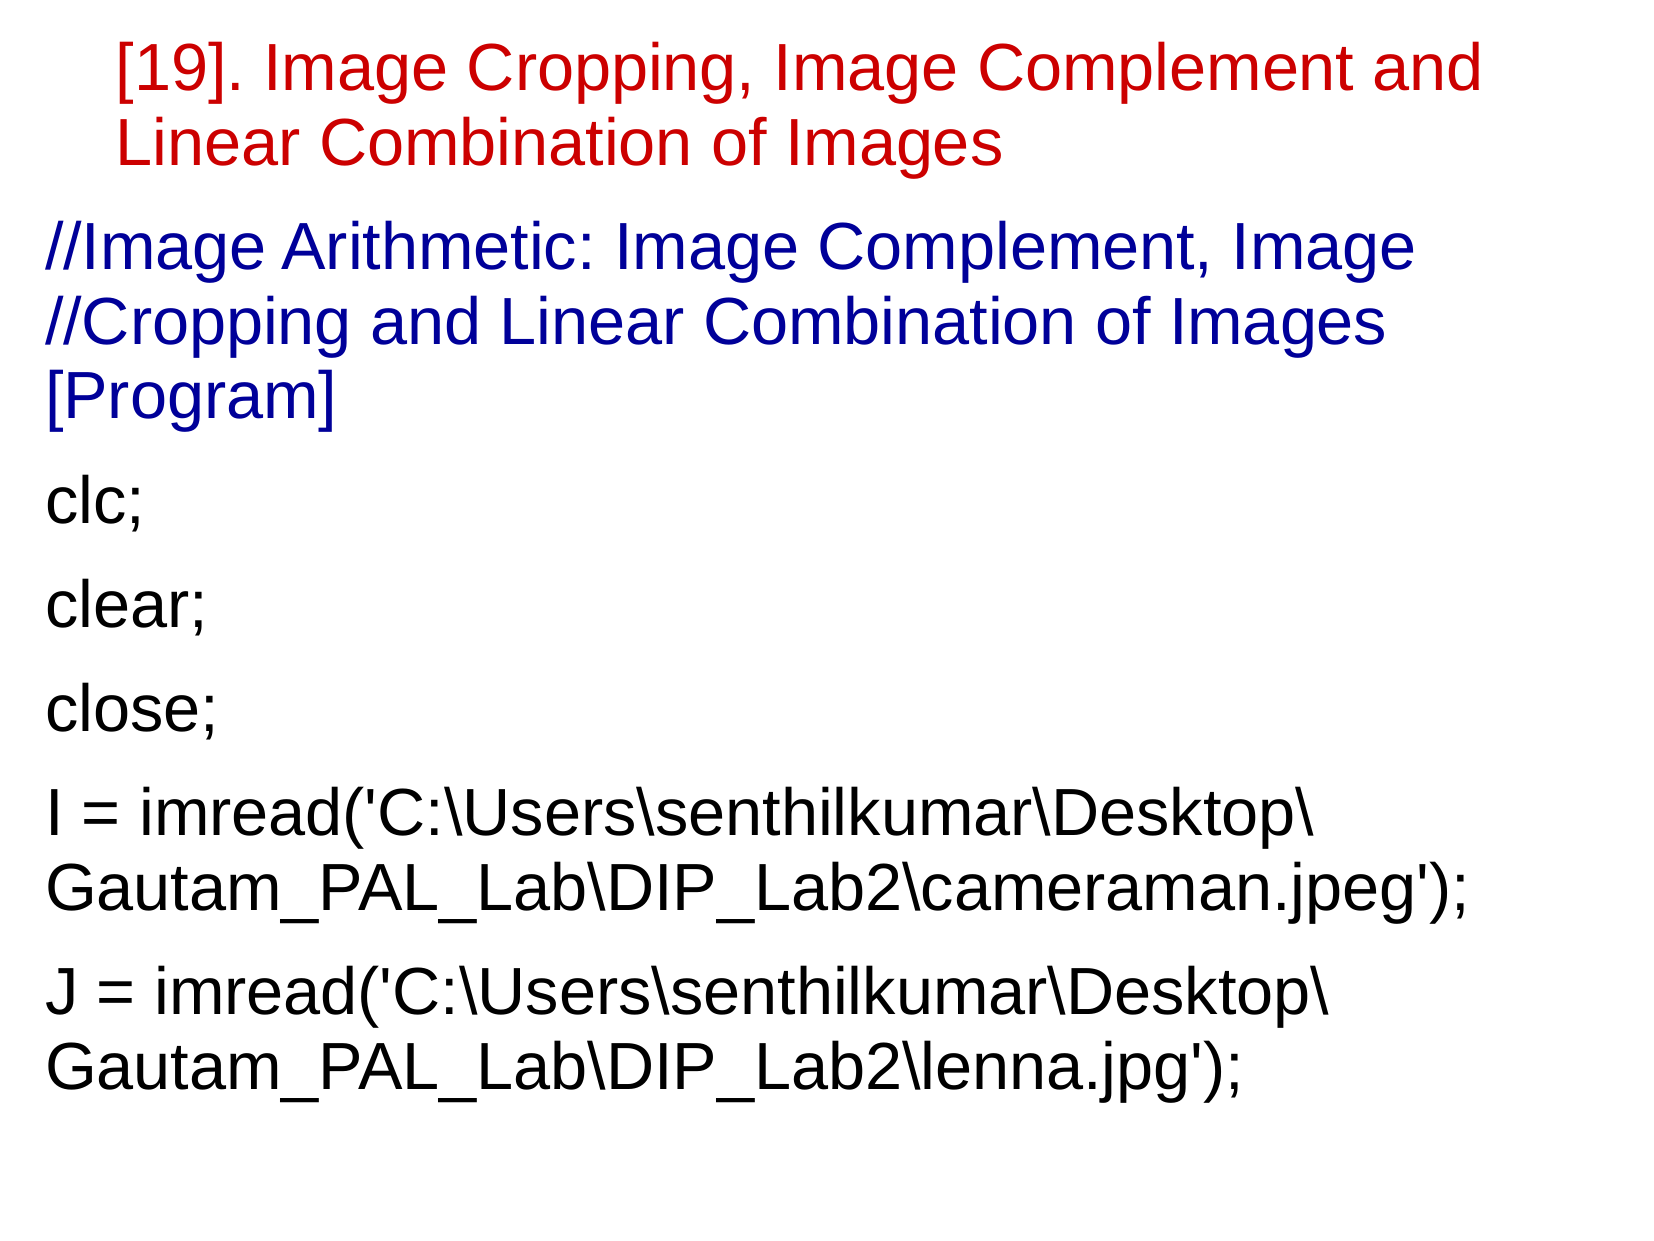

# [19]. Image Cropping, Image Complement and Linear Combination of Images
//Image Arithmetic: Image Complement, Image //Cropping and Linear Combination of Images [Program]
clc;
clear;
close;
I = imread('C:\Users\senthilkumar\Desktop\Gautam_PAL_Lab\DIP_Lab2\cameraman.jpeg');
J = imread('C:\Users\senthilkumar\Desktop\Gautam_PAL_Lab\DIP_Lab2\lenna.jpg');